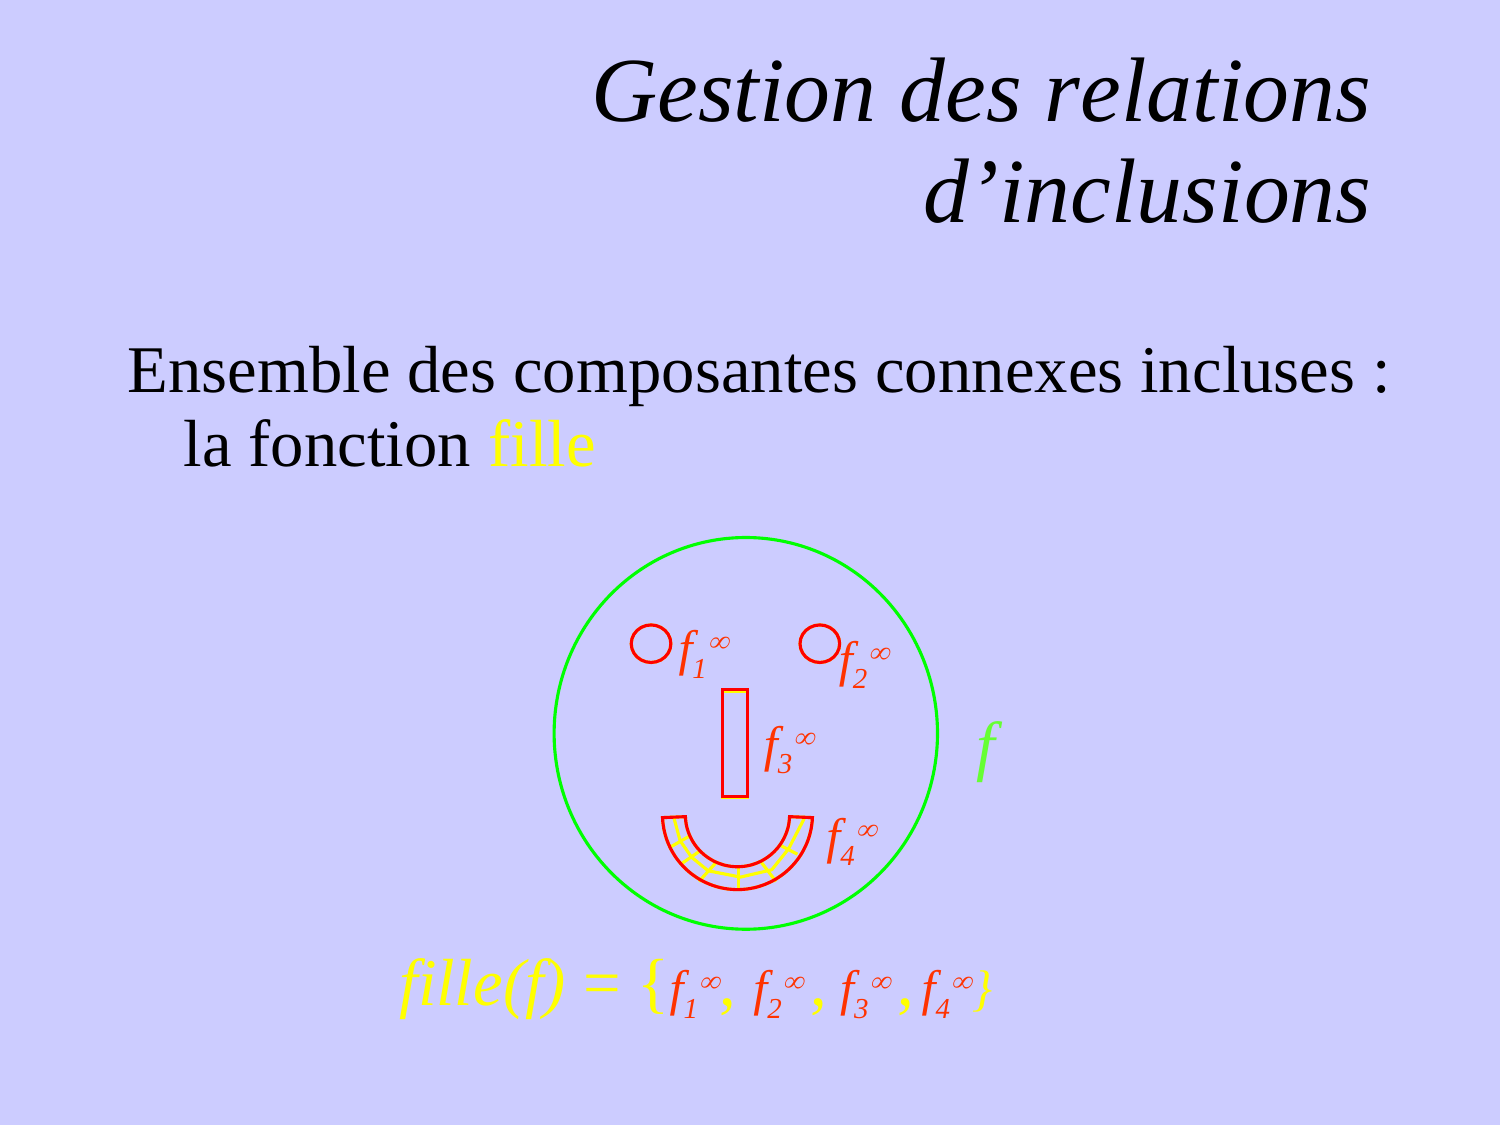

# Gestion des relations d’inclusions
Ensemble des composantes connexes incluses : la fonction fille
f1
f2
f3
f4
fille(f) = {f1, f2 , f3 , f4}
f